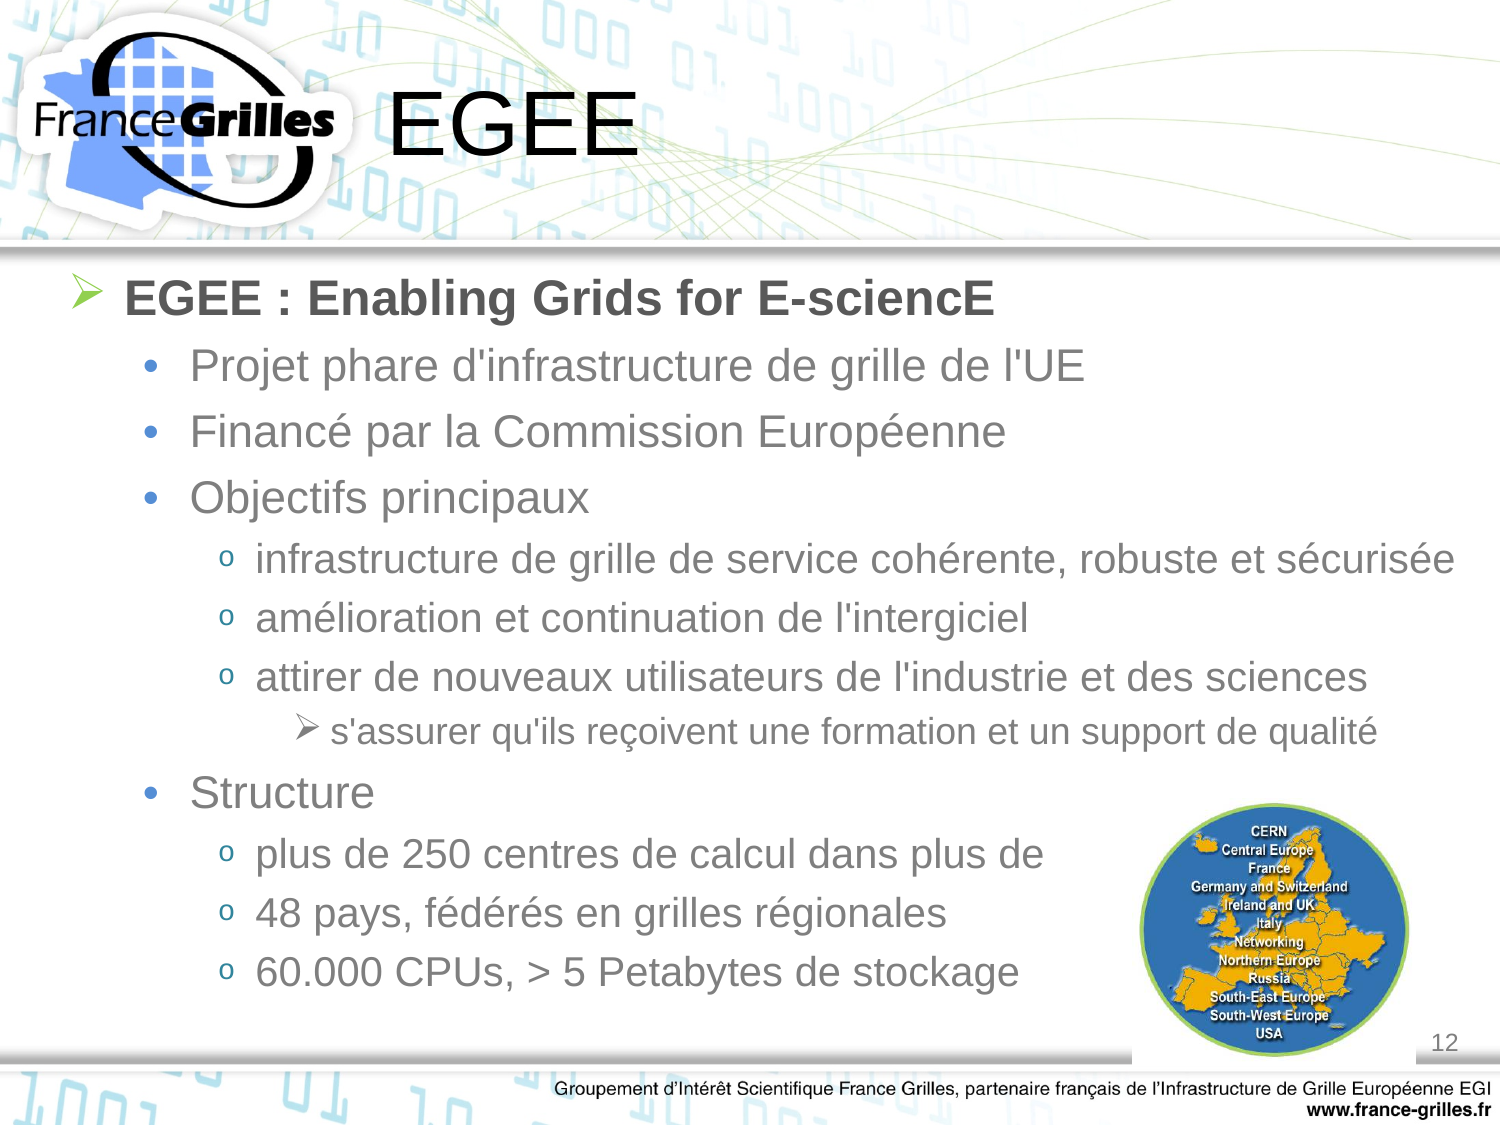

# EGEE
EGEE : Enabling Grids for E-sciencE
Projet phare d'infrastructure de grille de l'UE
Financé par la Commission Européenne
Objectifs principaux
infrastructure de grille de service cohérente, robuste et sécurisée
amélioration et continuation de l'intergiciel
attirer de nouveaux utilisateurs de l'industrie et des sciences
s'assurer qu'ils reçoivent une formation et un support de qualité
Structure
plus de 250 centres de calcul dans plus de
48 pays, fédérés en grilles régionales
60.000 CPUs, > 5 Petabytes de stockage
12
Introduction aux grilles